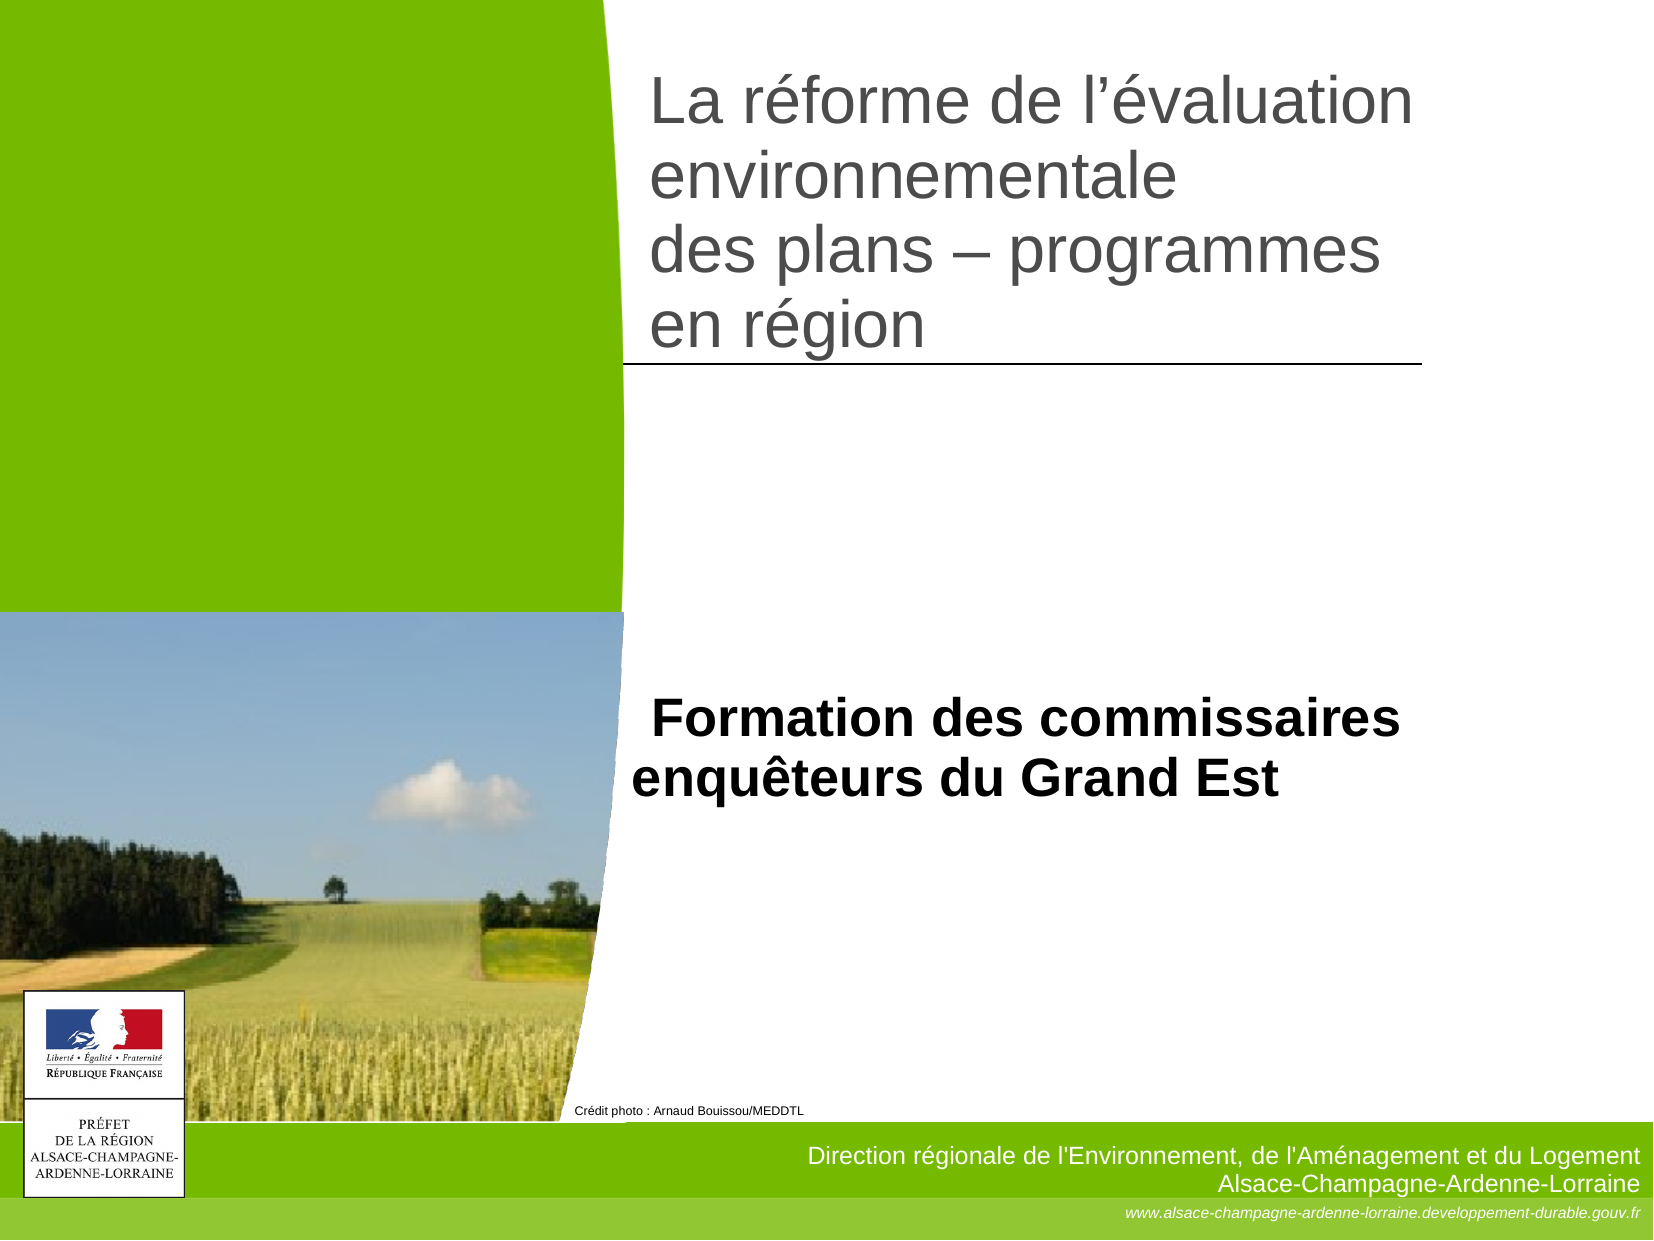

# La réforme de l’évaluation environnementale des plans – programmes en région
Formation des commissaires enquêteurs du Grand Est